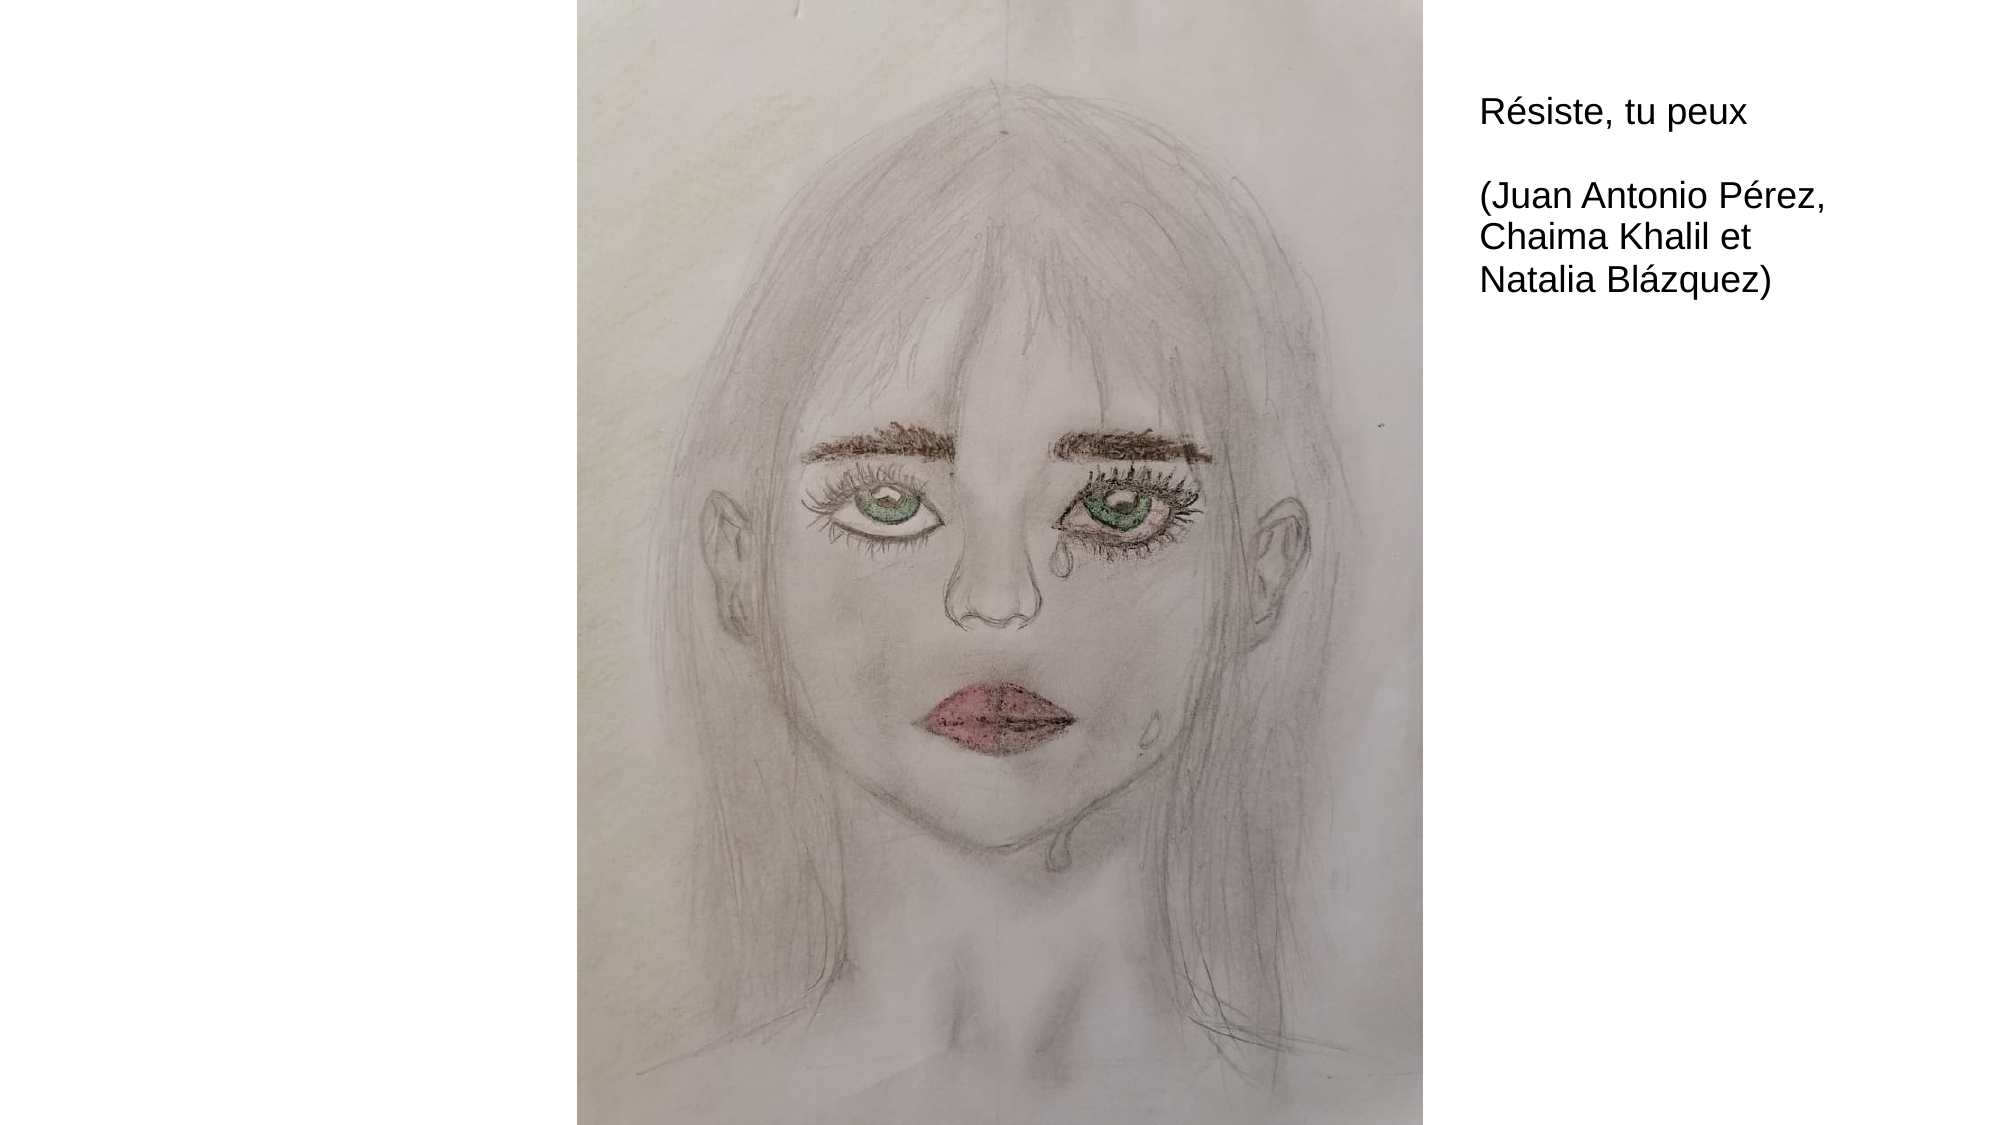

Résiste, tu peux
(Juan Antonio Pérez,
Chaima Khalil et
Natalia Blázquez)